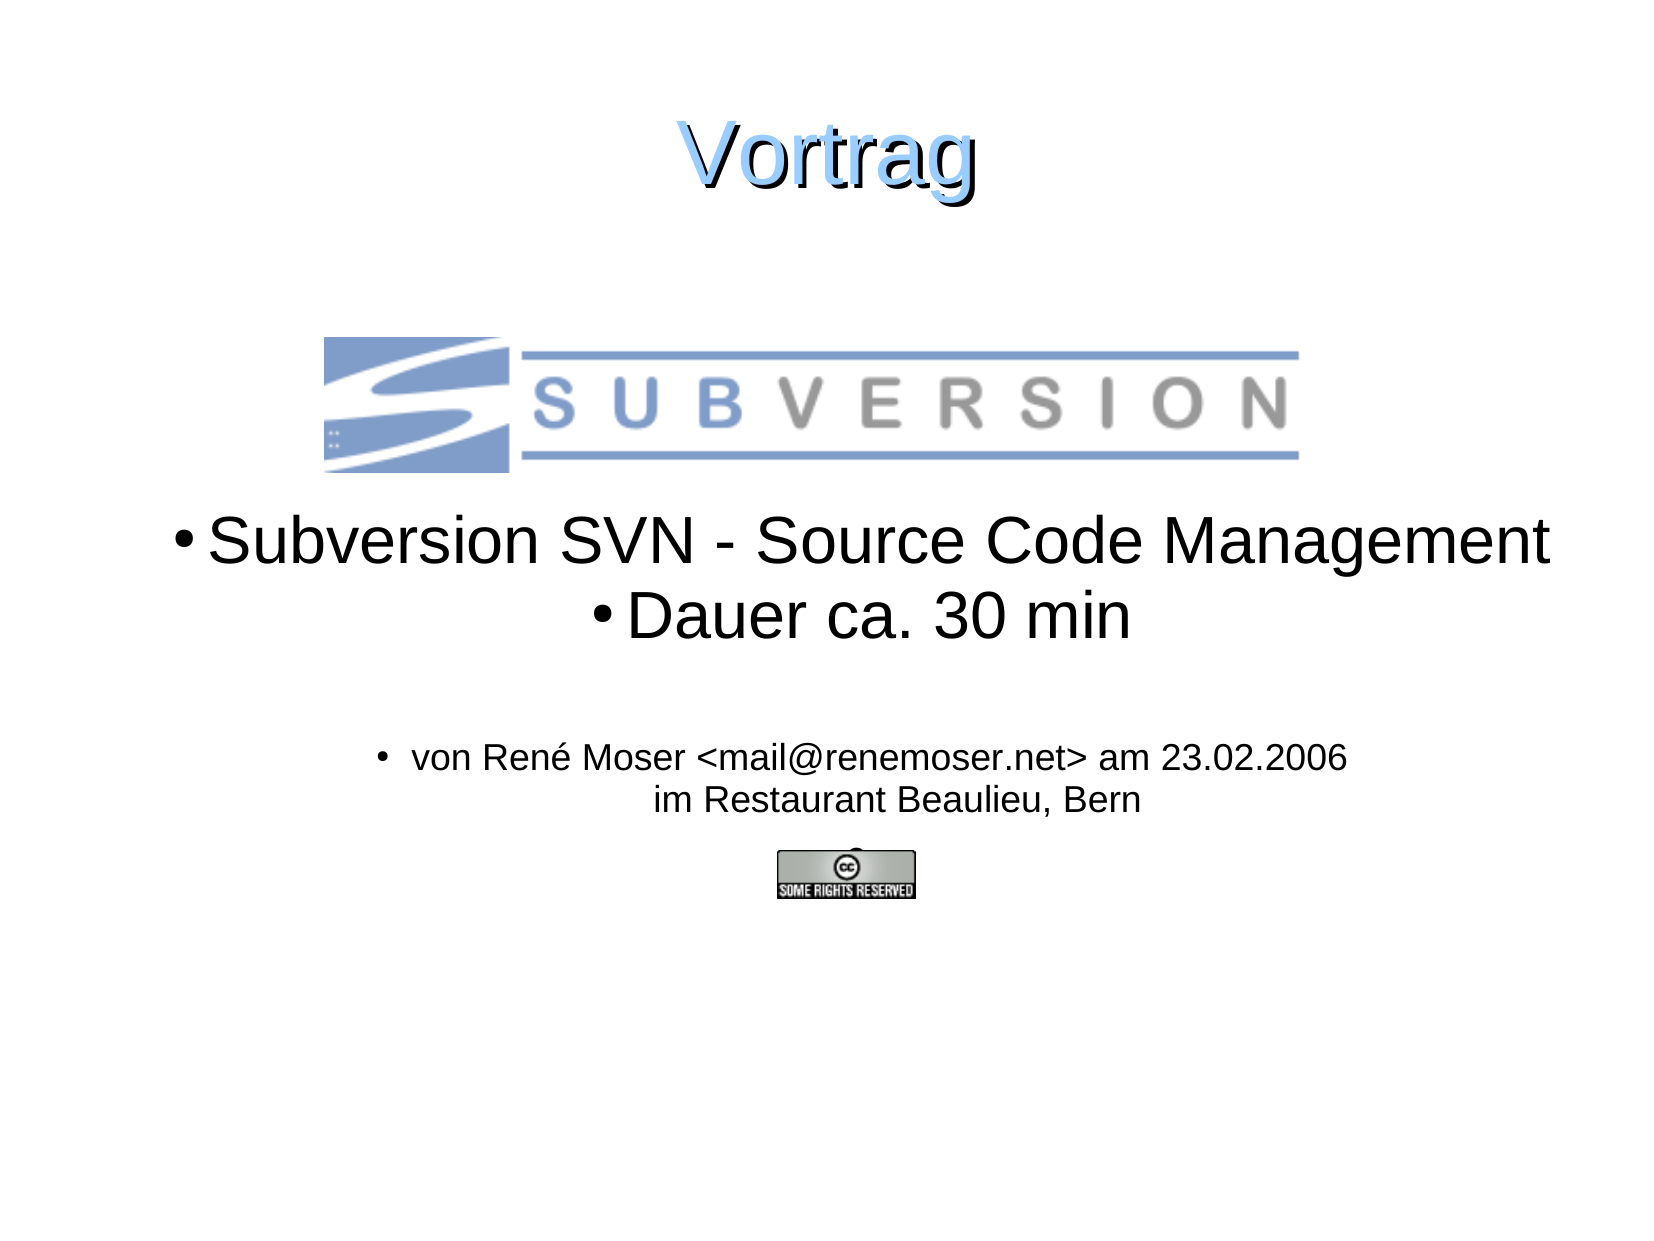

# Vortrag
Subversion SVN - Source Code Management
Dauer ca. 30 min
von René Moser <mail@renemoser.net> am 23.02.2006
im Restaurant Beaulieu, Bern